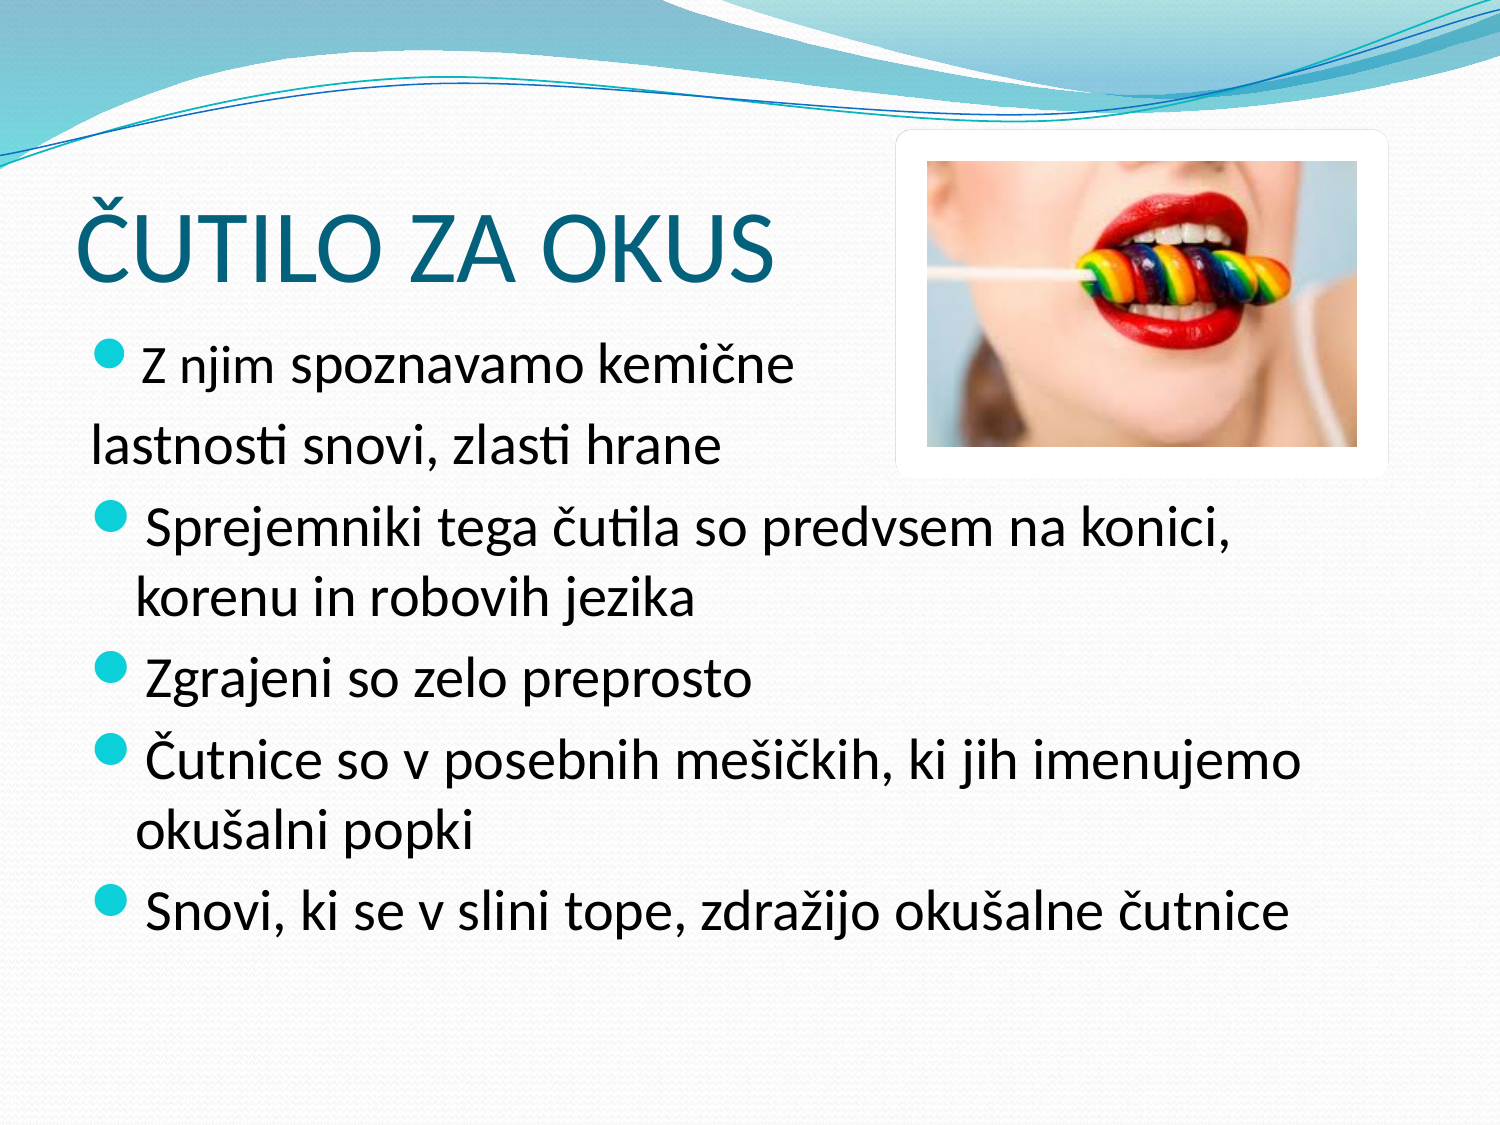

# ČUTILO ZA OKUS
Z njim spoznavamo kemične
lastnosti snovi, zlasti hrane
Sprejemniki tega čutila so predvsem na konici, korenu in robovih jezika
Zgrajeni so zelo preprosto
Čutnice so v posebnih mešičkih, ki jih imenujemo okušalni popki
Snovi, ki se v slini tope, zdražijo okušalne čutnice